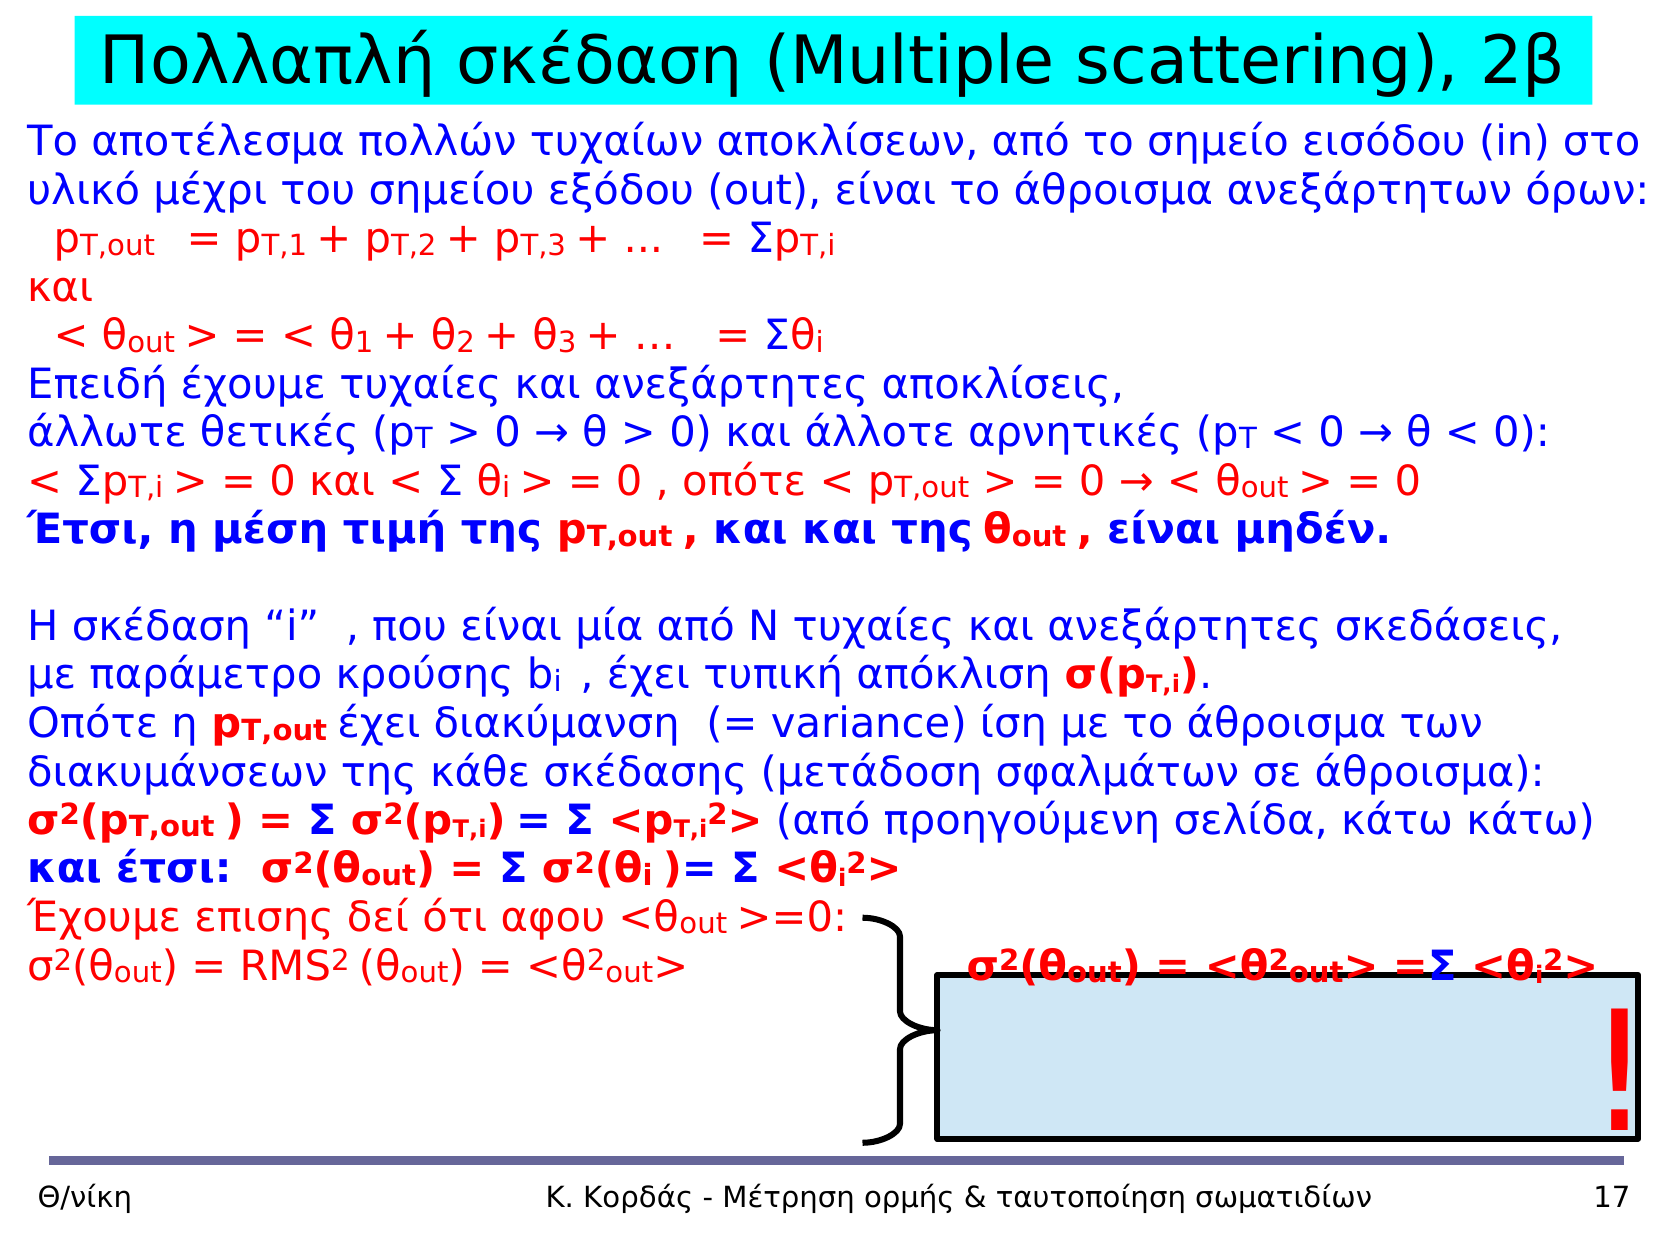

# Πολλαπλή σκέδαση (Μultiple scattering), 2β
Tο αποτέλεσμα πολλών τυχαίων αποκλίσεων, από το σημείο εισόδου (in) στο
υλικό μέχρι του σημείου εξόδου (out), είναι το άθροισμα ανεξάρτητων όρων:
 pΤ,out = pΤ,1 + pΤ,2 + pΤ,3 + ... = ΣpΤ,i
και
 < θout > = < θ1 + θ2 + θ3 + … = Σθi
Επειδή έχουμε τυχαίες και ανεξάρτητες αποκλίσεις,
άλλωτε θετικές (pΤ > 0 → θ > 0) και άλλοτε αρνητικές (pΤ < 0 → θ < 0):
< ΣpΤ,i > = 0 και < Σ θi > = 0 , οπότε < pΤ,out > = 0 → < θout > = 0
Έτσι, η μέση τιμή της pΤ,out , και και της θout , είναι μηδέν.
Η σκέδαση “i” , που είναι μία από Ν τυχαίες και ανεξάρτητες σκεδάσεις,
με παράμετρο κρούσης bi , έχει τυπική απόκλιση σ(pT,i).
Οπότε η pΤ,out έχει διακύμανση (= variance) ίση με το άθροισμα των
διακυμάνσεων της κάθε σκέδασης (μετάδοση σφαλμάτων σε άθροισμα):
σ2(pΤ,out ) = Σ σ2(pT,i) = Σ <pT,i2> (από προηγούμενη σελίδα, κάτω κάτω)
και έτσι: σ2(θout) = Σ σ2(θi )= Σ <θi2>
Έχουμε επισης δεί ότι αφου <θout >=0:
σ2(θout) = RMS2 (θout) = <θ2out> σ2(θout) = <θ2out> =Σ <θi2>
!
Θ/νίκη
Κ. Κορδάς - Μέτρηση ορμής & ταυτοποίηση σωματιδίων
17